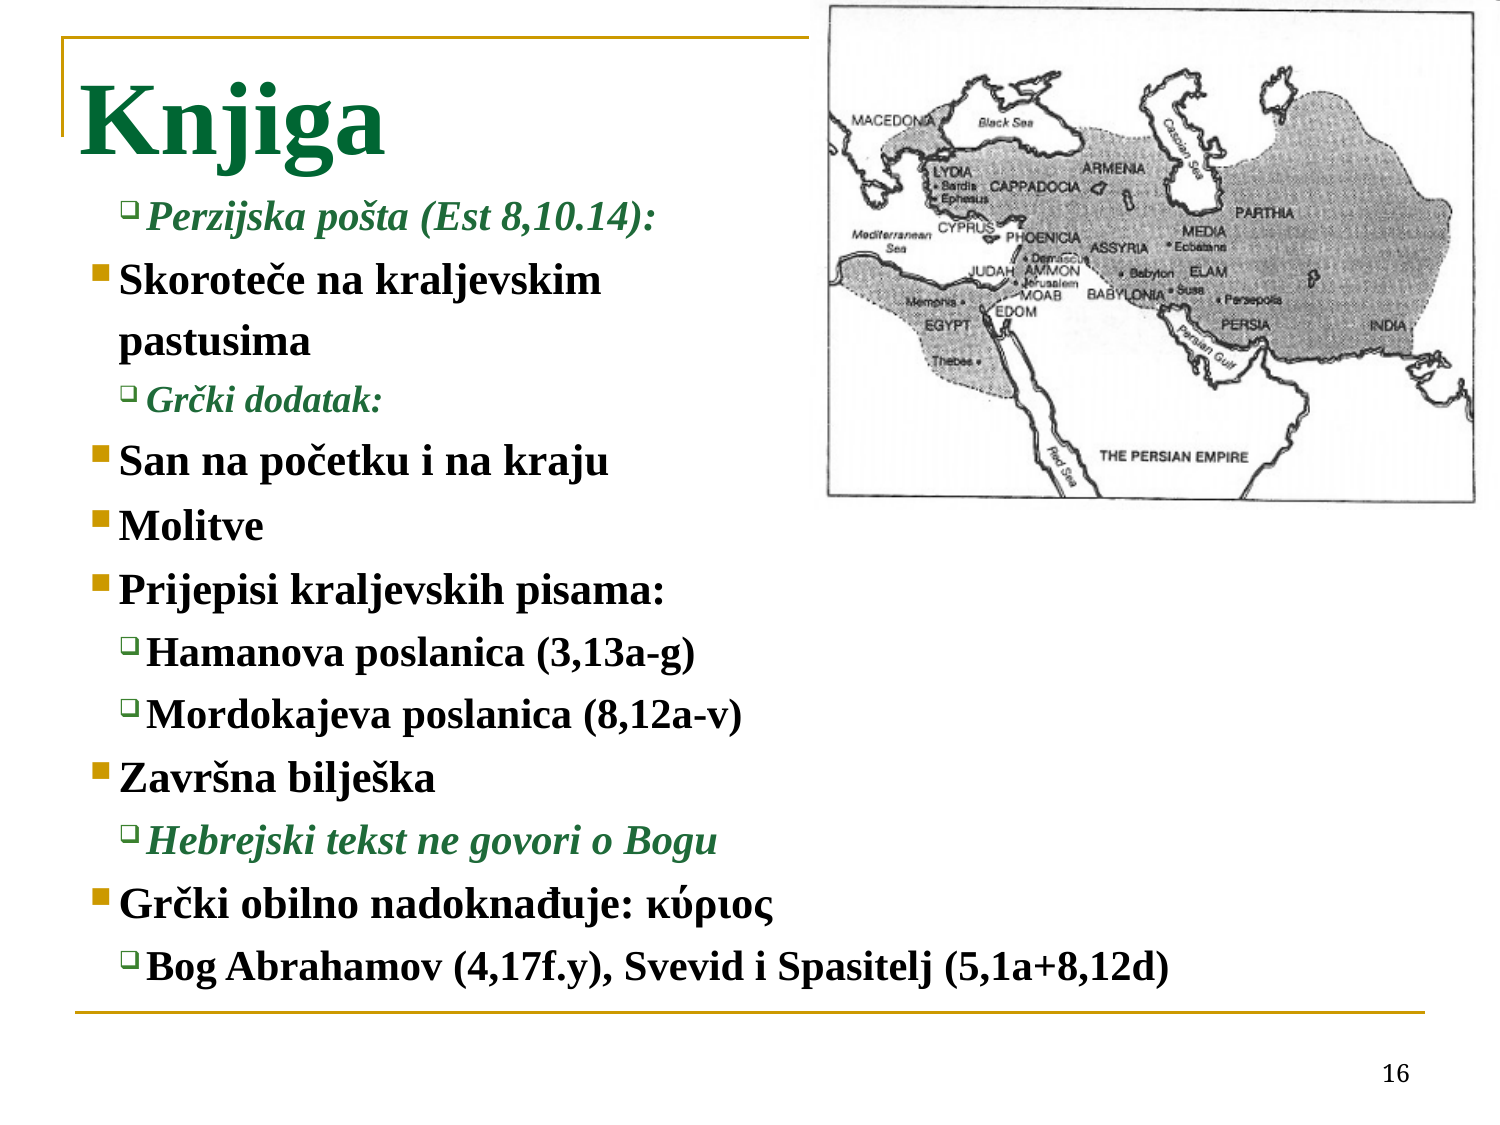

# Knjiga
Perzijska pošta (Est 8,10.14):
Skoroteče na kraljevskim
pastusima
Grčki dodatak:
San na početku i na kraju
Molitve
Prijepisi kraljevskih pisama:
Hamanova poslanica (3,13a-g)
Mordokajeva poslanica (8,12a-v)
Završna bilješka
Hebrejski tekst ne govori o Bogu
Grčki obilno nadoknađuje: κύριος
Bog Abrahamov (4,17f.y), Svevid i Spasitelj (5,1a+8,12d)